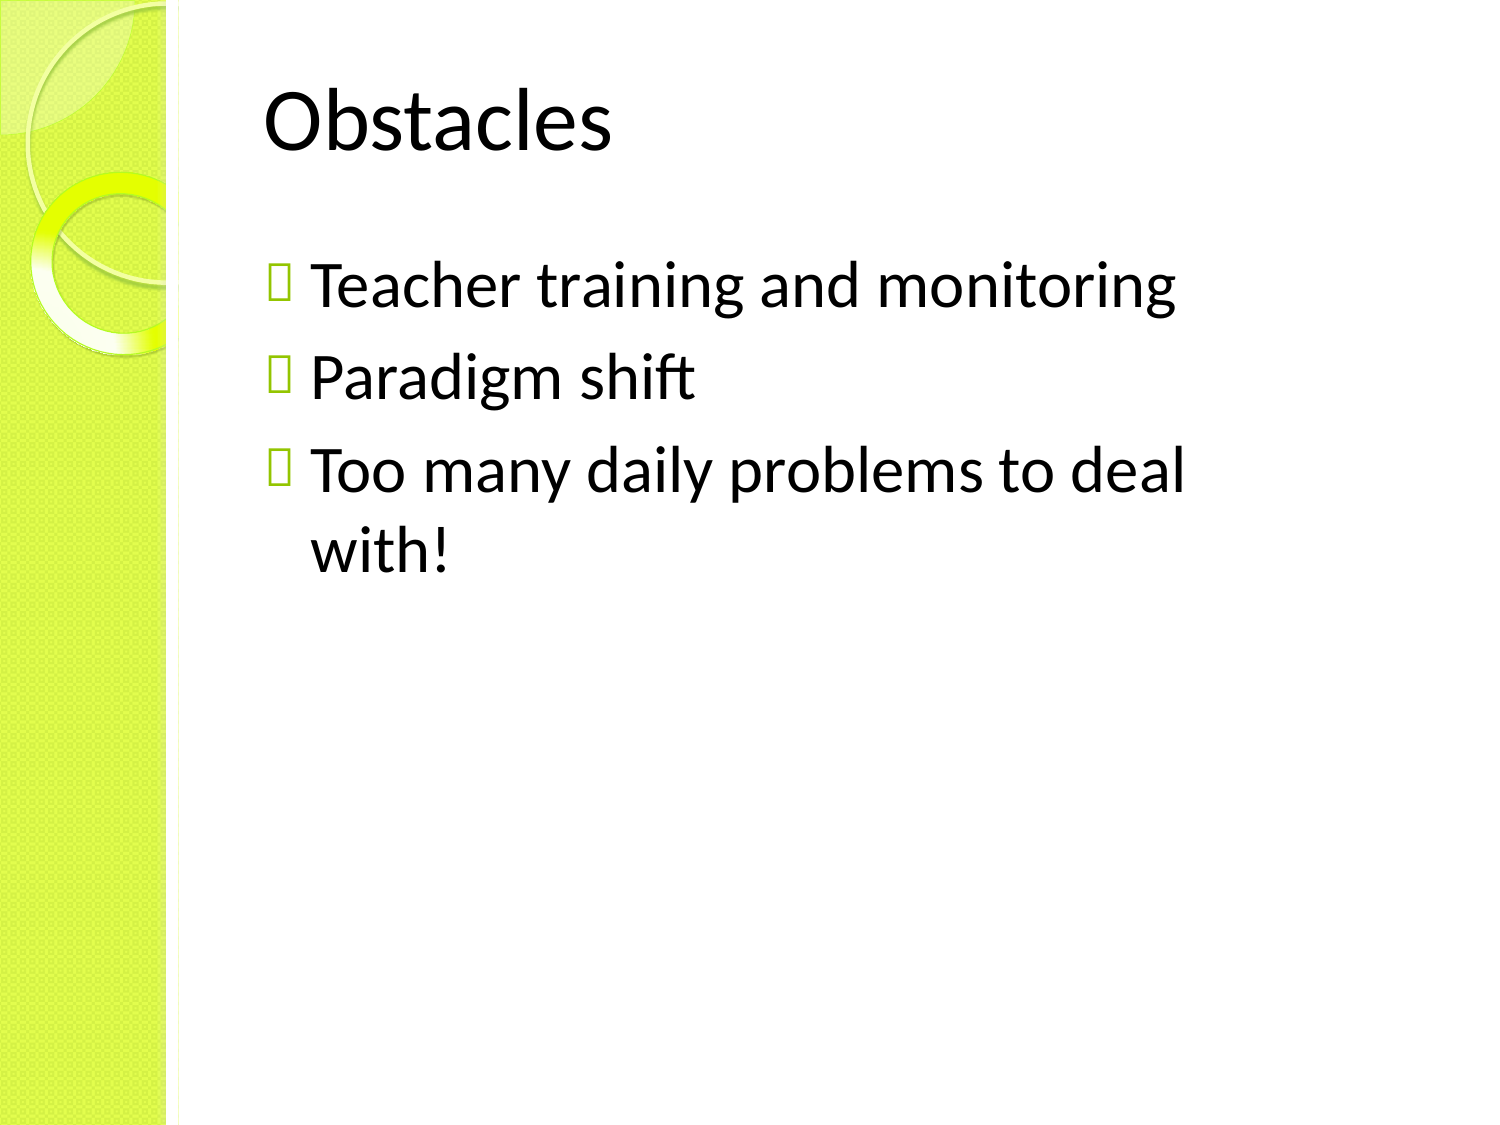

# Obstacles
Teacher training and monitoring
Paradigm shift
Too many daily problems to deal with!